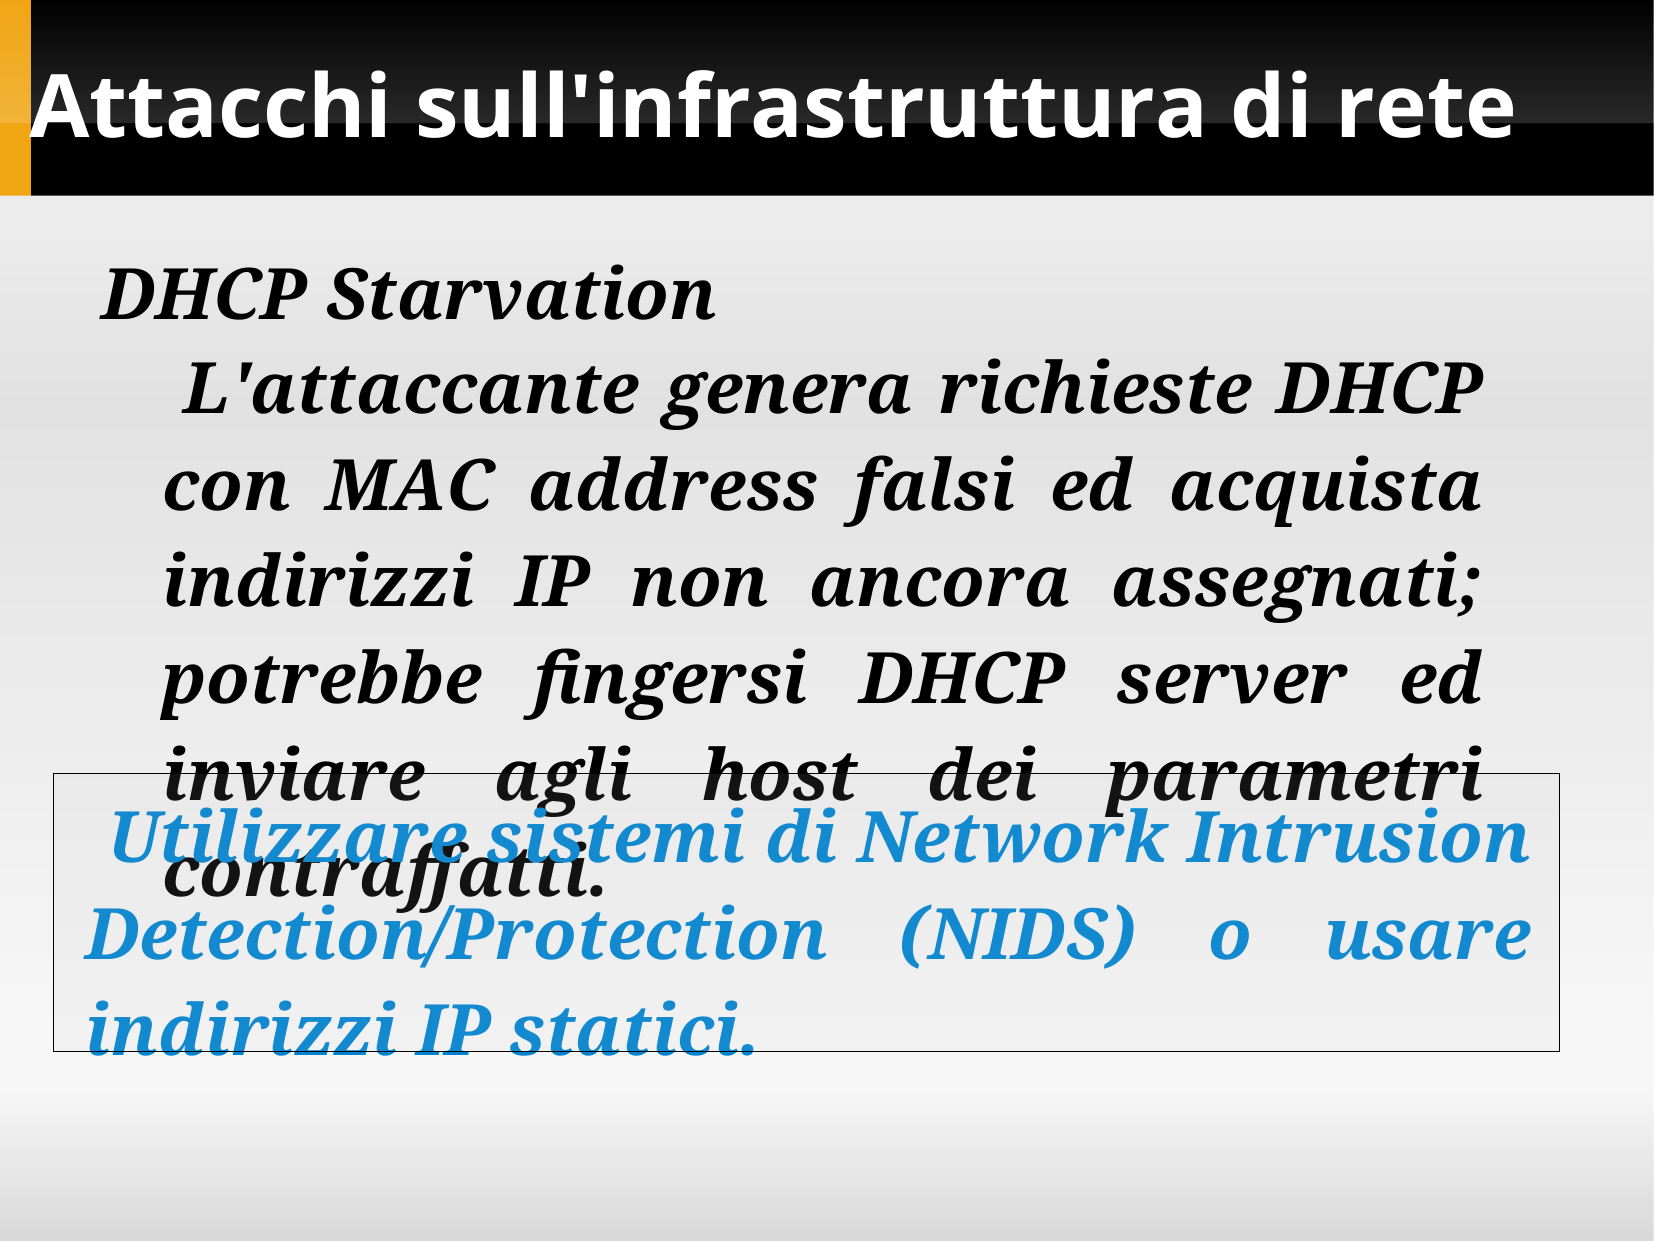

# Attacchi sull'infrastruttura di rete
DHCP Starvation
L'attaccante genera richieste DHCP con MAC address falsi ed acquista indirizzi IP non ancora assegnati; potrebbe fingersi DHCP server ed inviare agli host dei parametri contraffatti.
Utilizzare sistemi di Network Intrusion Detection/Protection (NIDS) o usare indirizzi IP statici.